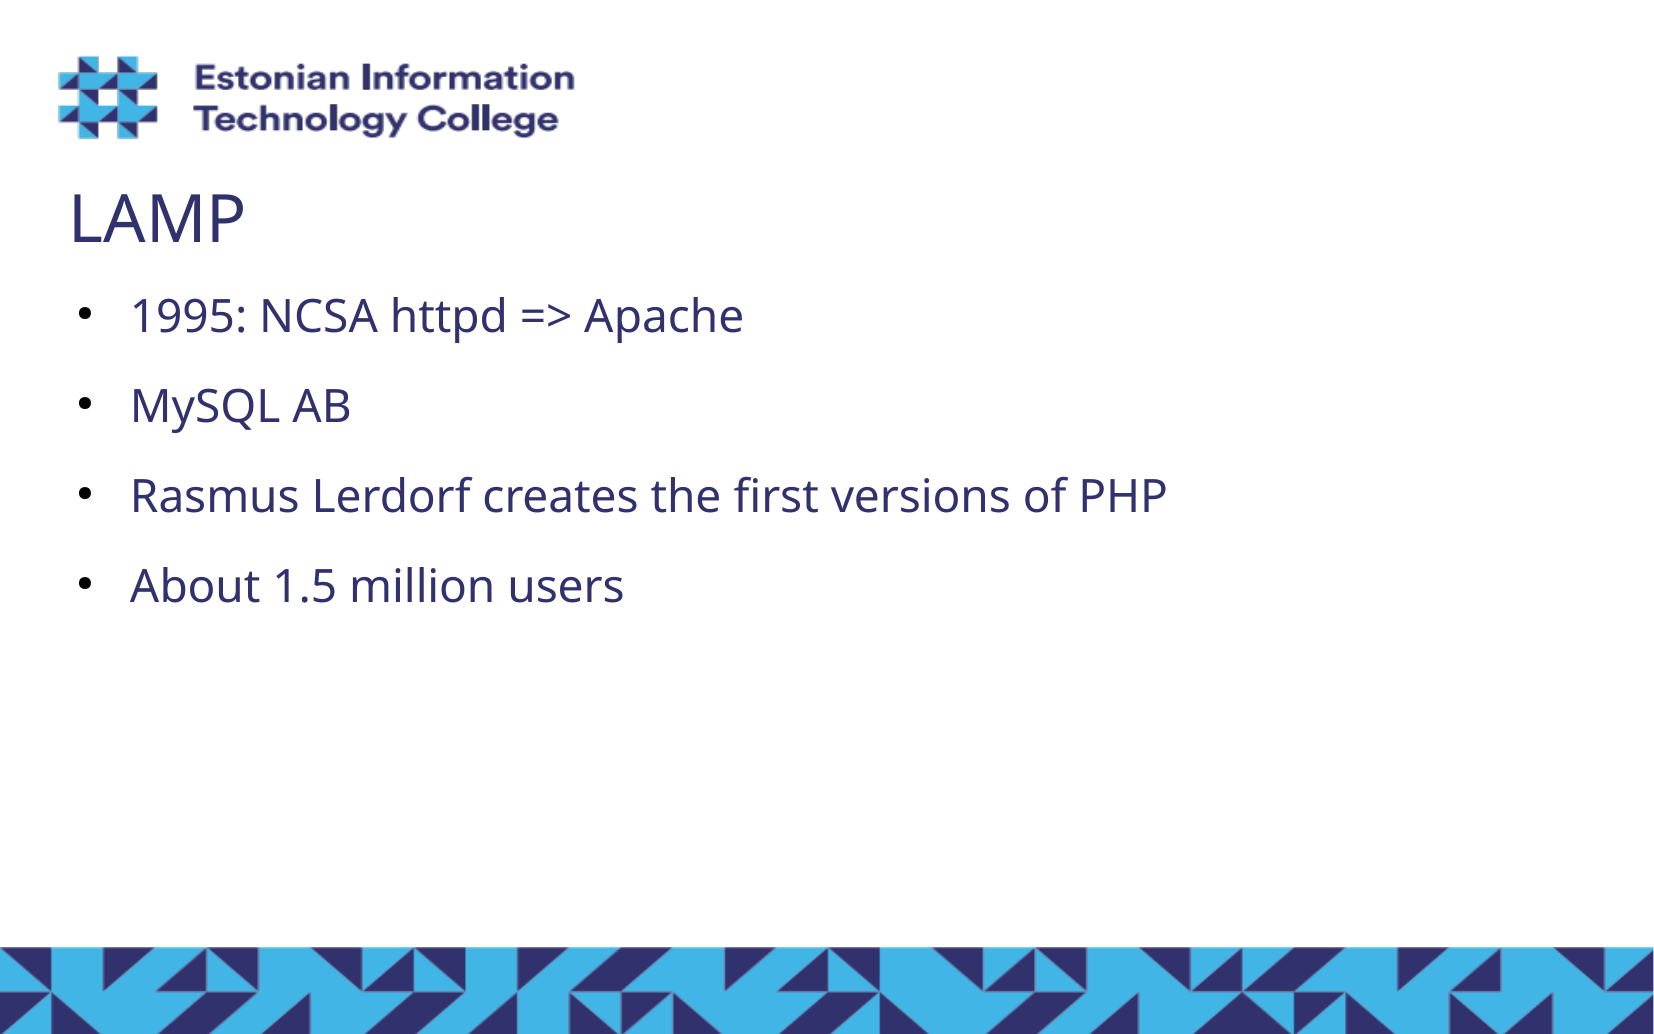

# LAMP
1995: NCSA httpd => Apache
MySQL AB
Rasmus Lerdorf creates the first versions of PHP
About 1.5 million users